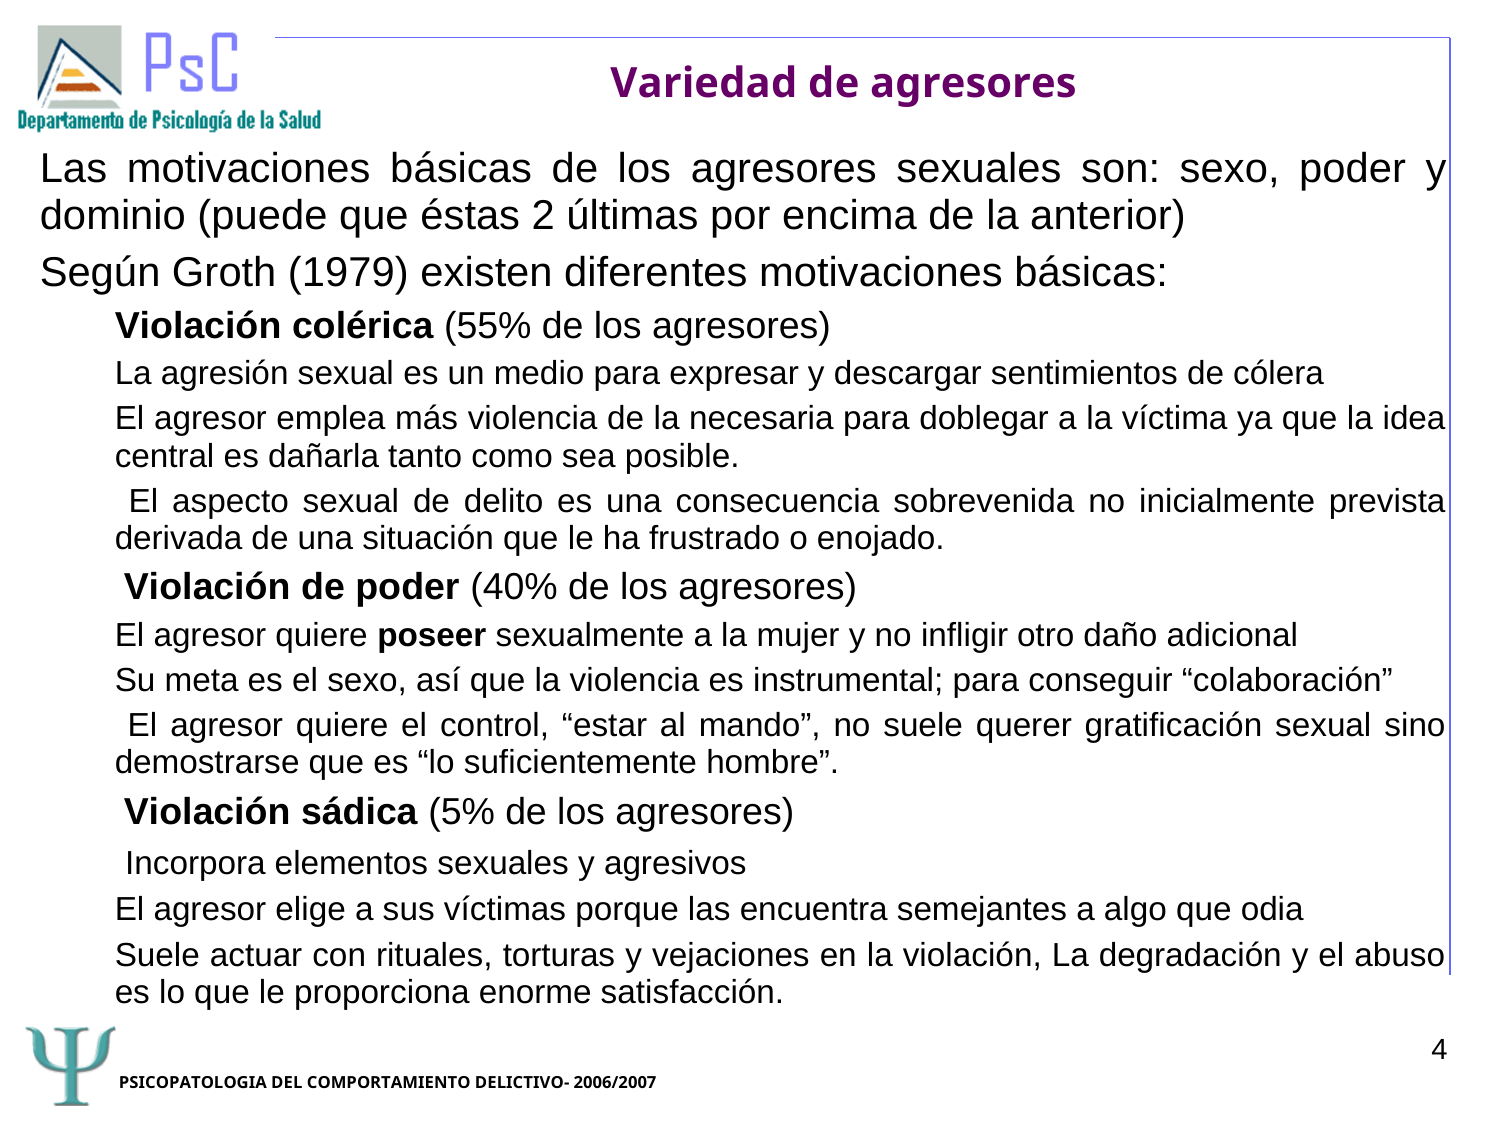

# Variedad de agresores
Las motivaciones básicas de los agresores sexuales son: sexo, poder y dominio (puede que éstas 2 últimas por encima de la anterior)
Según Groth (1979) existen diferentes motivaciones básicas:
Violación colérica (55% de los agresores)
La agresión sexual es un medio para expresar y descargar sentimientos de cólera
El agresor emplea más violencia de la necesaria para doblegar a la víctima ya que la idea central es dañarla tanto como sea posible.
 El aspecto sexual de delito es una consecuencia sobrevenida no inicialmente prevista derivada de una situación que le ha frustrado o enojado.
 Violación de poder (40% de los agresores)
El agresor quiere poseer sexualmente a la mujer y no infligir otro daño adicional
Su meta es el sexo, así que la violencia es instrumental; para conseguir “colaboración”
 El agresor quiere el control, “estar al mando”, no suele querer gratificación sexual sino demostrarse que es “lo suficientemente hombre”.
 Violación sádica (5% de los agresores)
 Incorpora elementos sexuales y agresivos
El agresor elige a sus víctimas porque las encuentra semejantes a algo que odia
Suele actuar con rituales, torturas y vejaciones en la violación, La degradación y el abuso es lo que le proporciona enorme satisfacción.
4